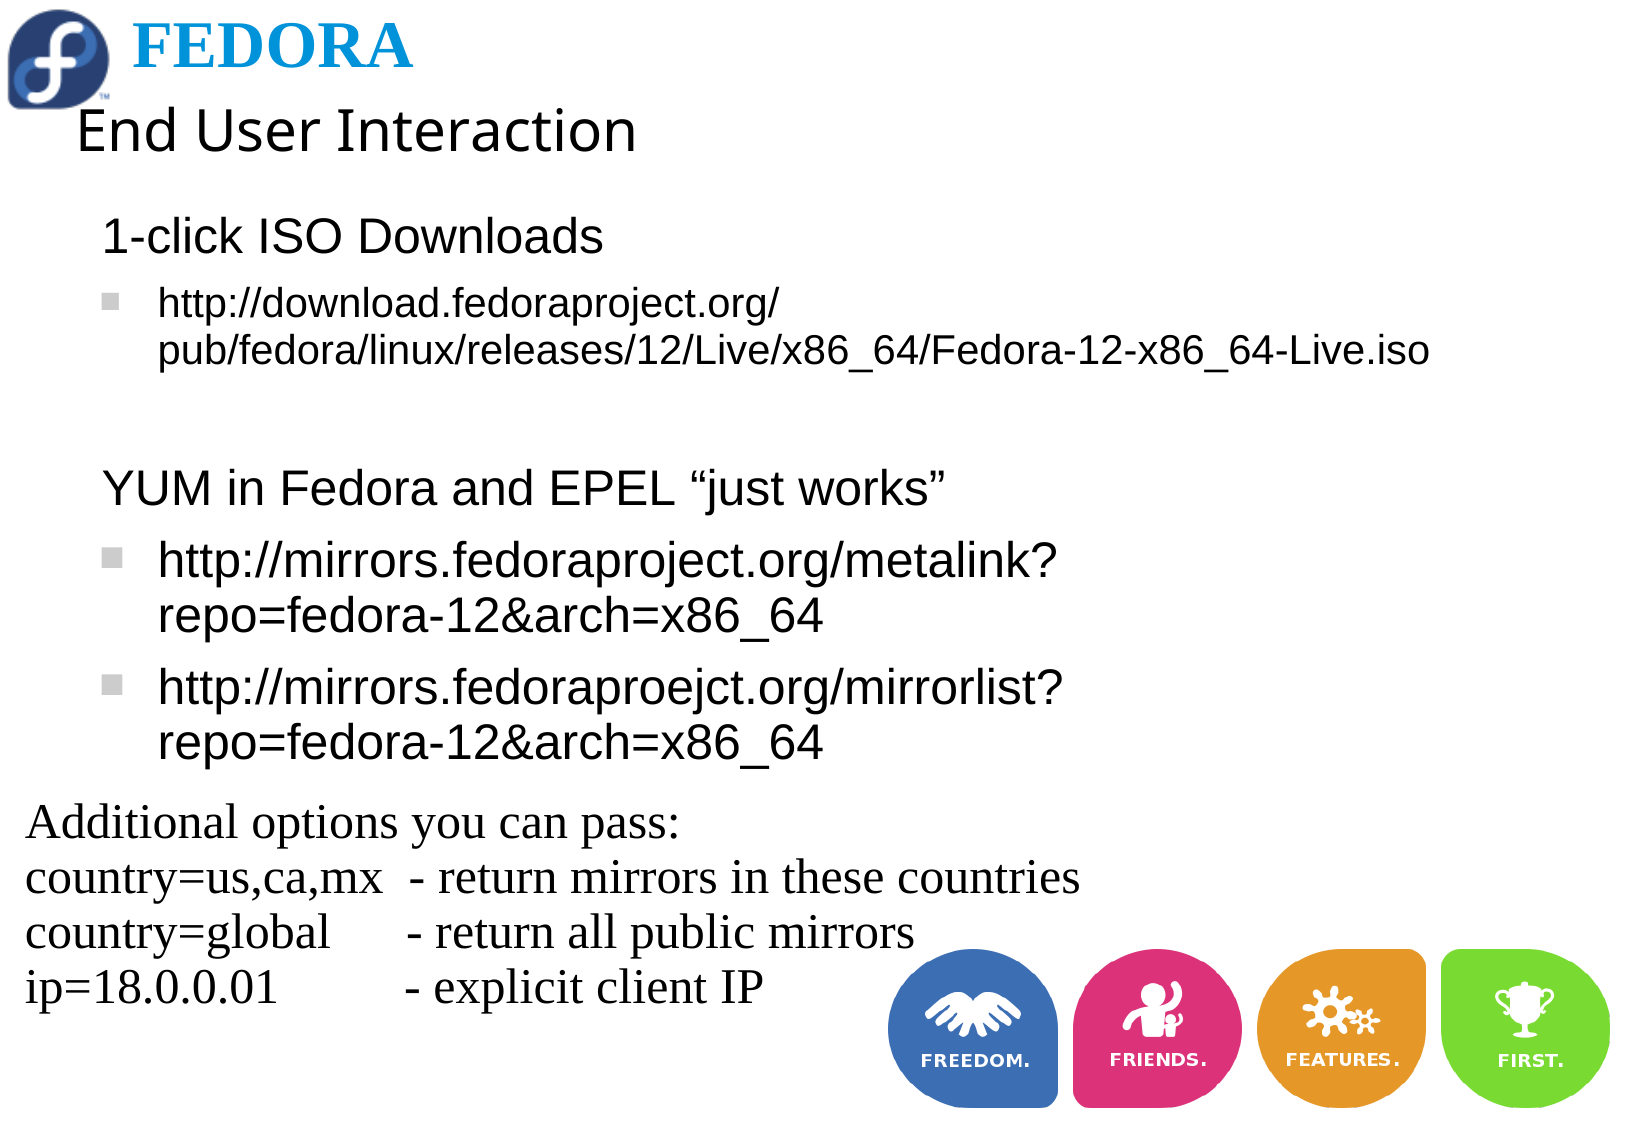

# End User Interaction
1-click ISO Downloads
http://download.fedoraproject.org/
pub/fedora/linux/releases/12/Live/x86_64/Fedora-12-x86_64-Live.iso
YUM in Fedora and EPEL “just works”
http://mirrors.fedoraproject.org/metalink?
repo=fedora-12&arch=x86_64
http://mirrors.fedoraproejct.org/mirrorlist?
repo=fedora-12&arch=x86_64
Additional options you can pass:
country=us,ca,mx - return mirrors in these countries
country=global - return all public mirrors
ip=18.0.0.01 - explicit client IP